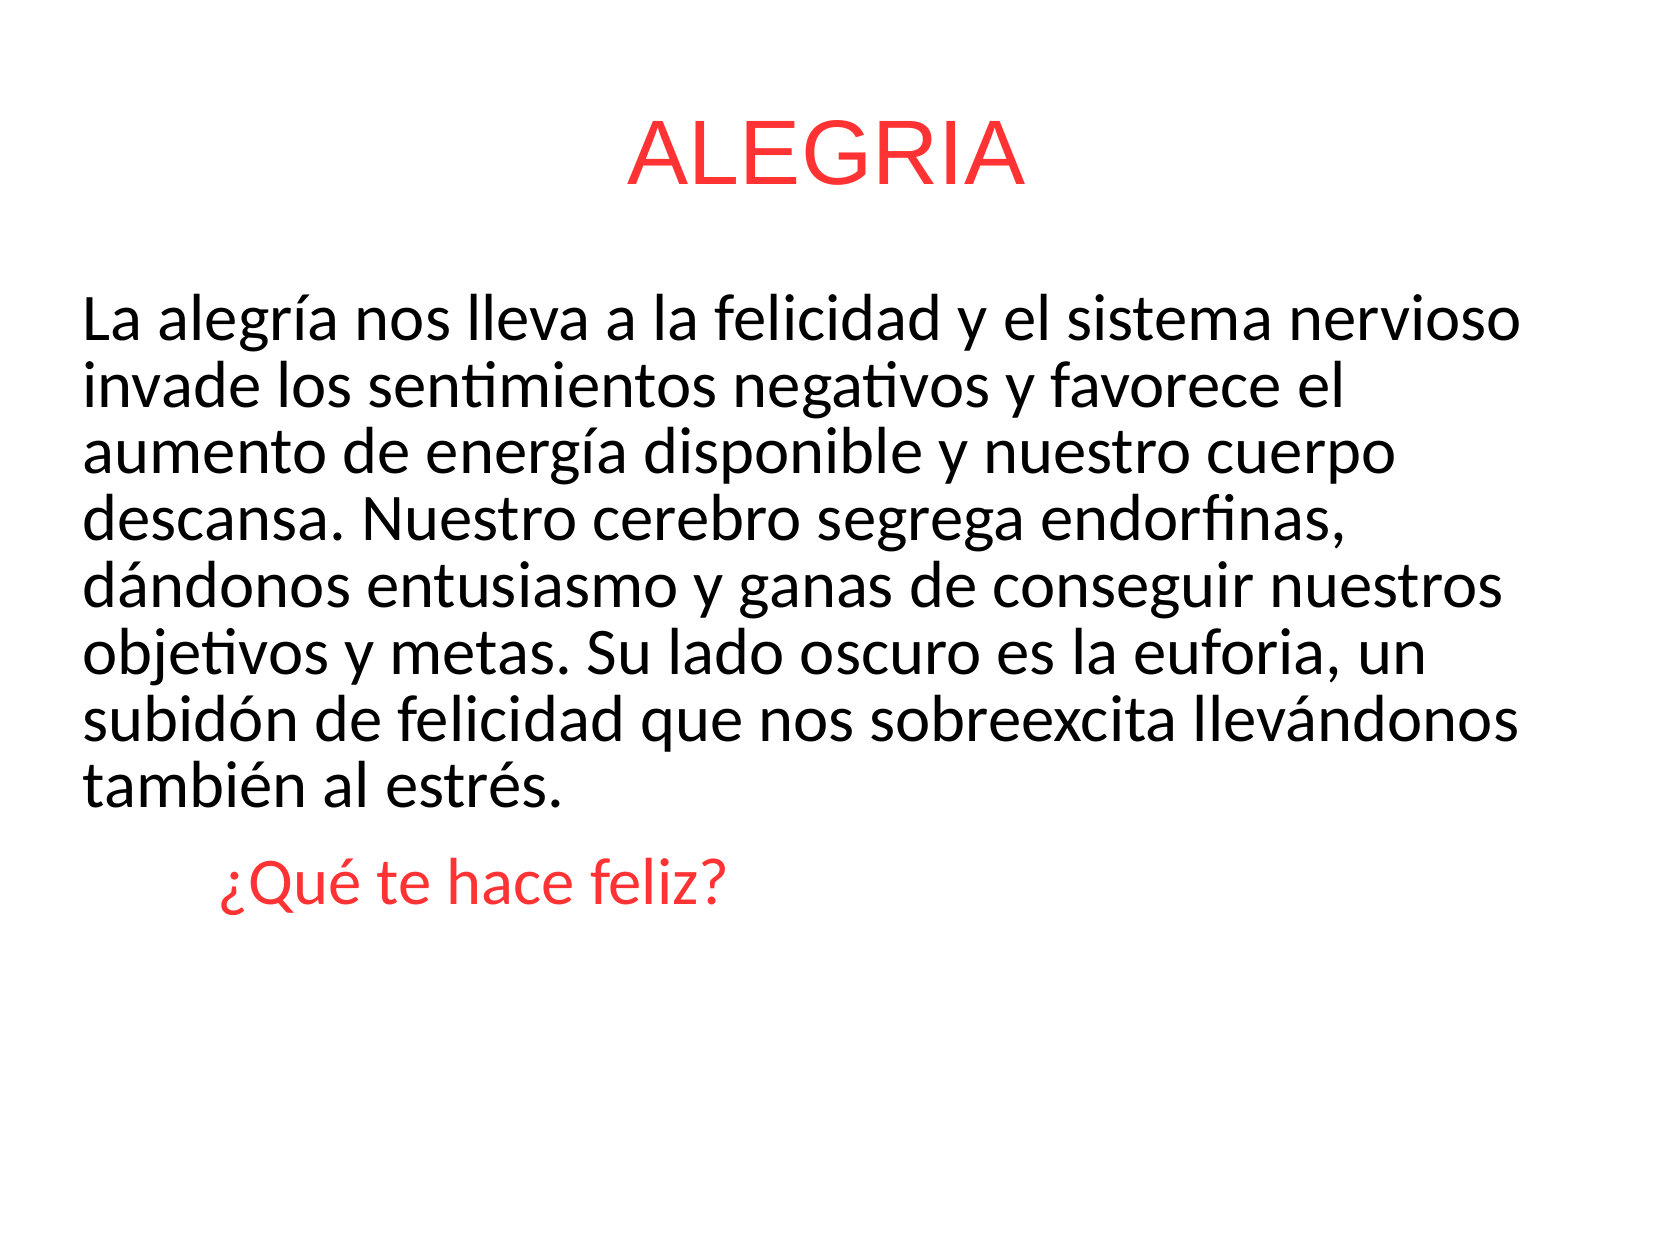

# ALEGRIA
La alegría nos lleva a la felicidad y el sistema nervioso invade los sentimientos negativos y favorece el aumento de energía disponible y nuestro cuerpo descansa. Nuestro cerebro segrega endorfinas, dándonos entusiasmo y ganas de conseguir nuestros objetivos y metas. Su lado oscuro es la euforia, un subidón de felicidad que nos sobreexcita llevándonos también al estrés.
 ¿Qué te hace feliz?